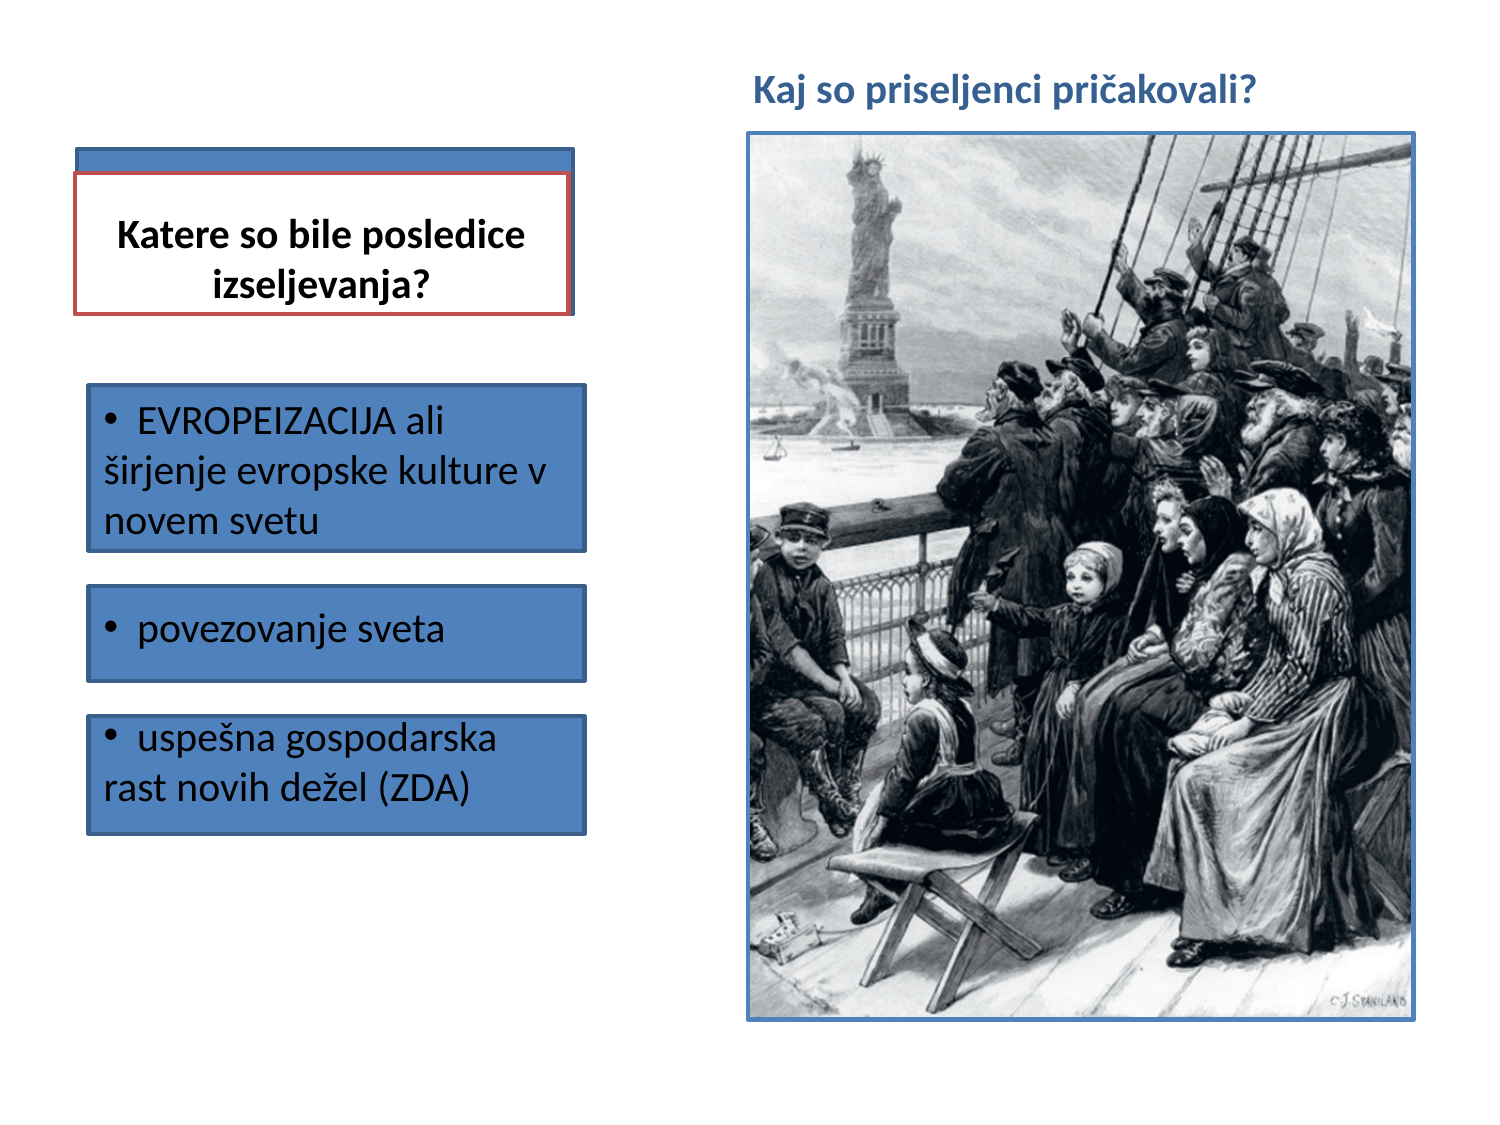

Kaj so priseljenci pričakovali?
# Katere so bile posledice izseljevanja?
 EVROPEIZACIJA ali širjenje evropske kulture v novem svetu
 povezovanje sveta
 uspešna gospodarska rast novih dežel (ZDA)